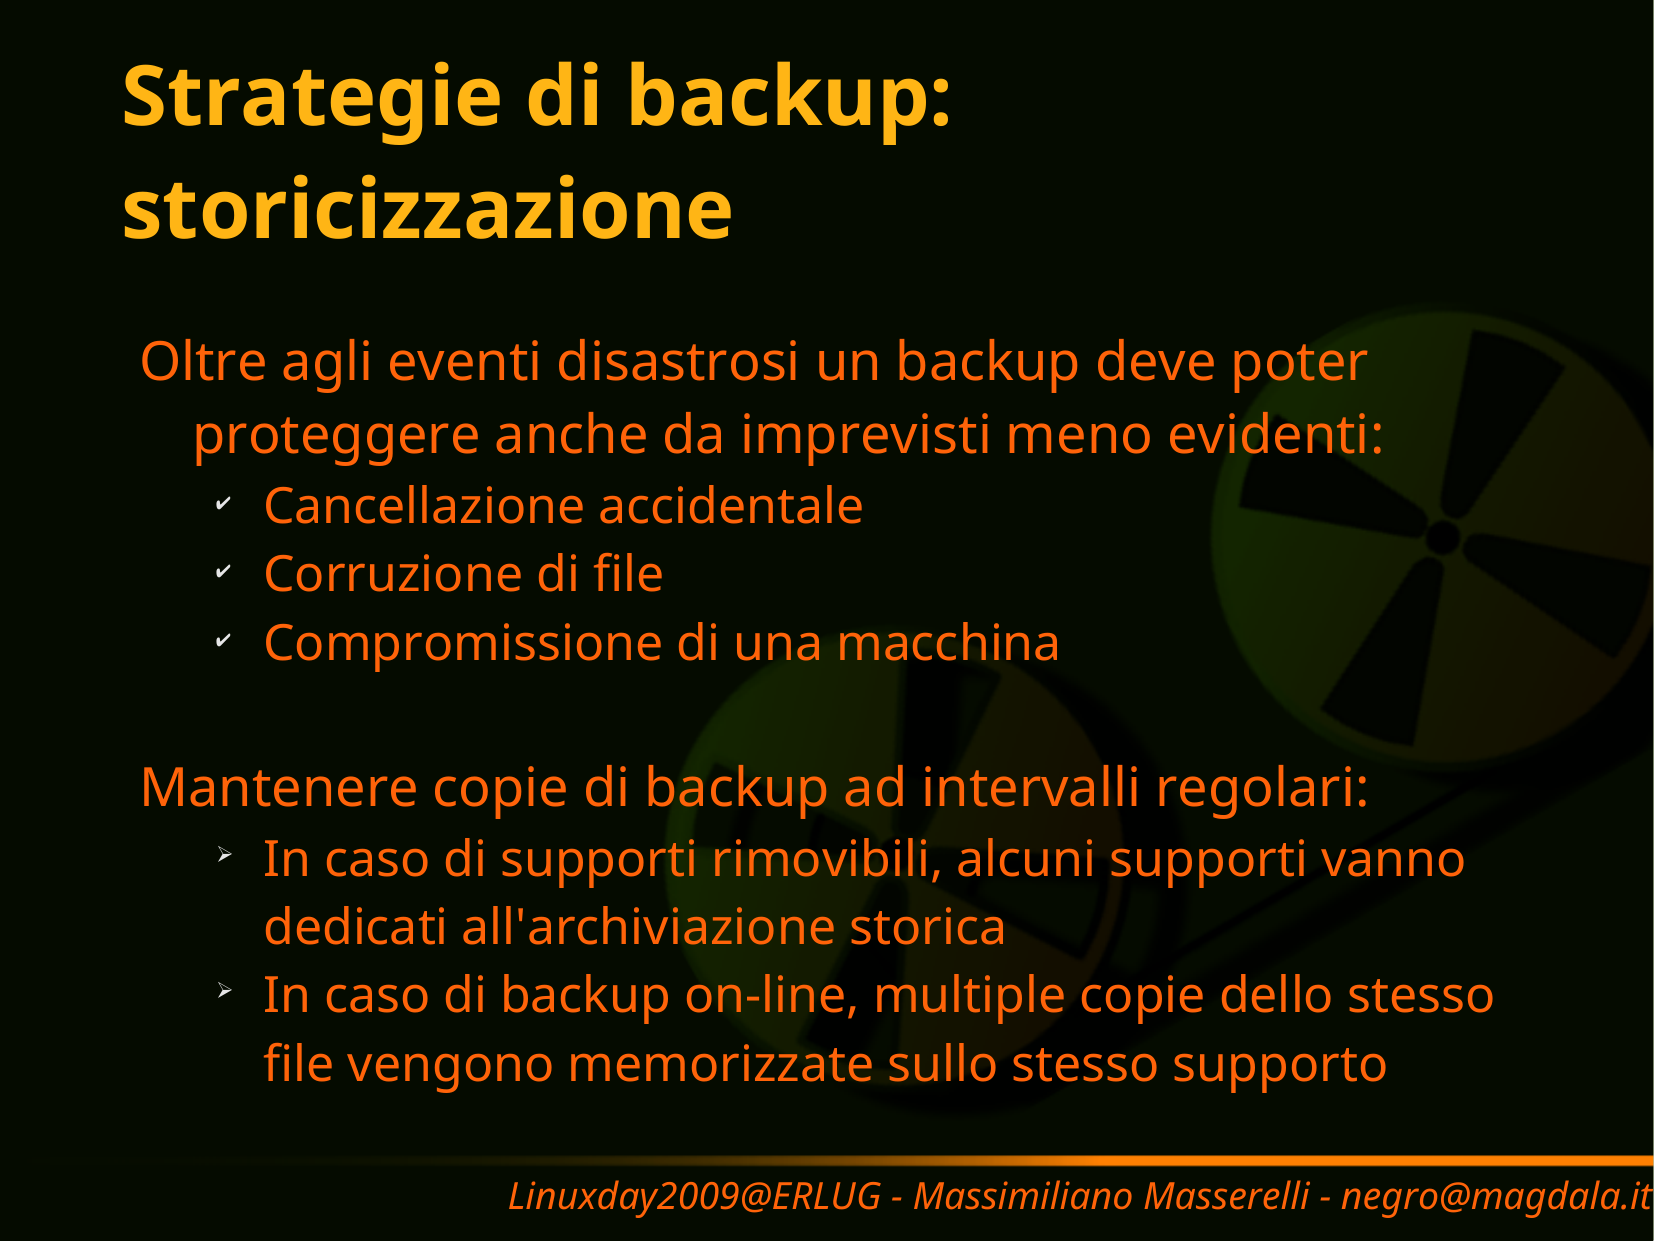

# Strategie di backup: storicizzazione
Oltre agli eventi disastrosi un backup deve poter proteggere anche da imprevisti meno evidenti:
Cancellazione accidentale
Corruzione di file
Compromissione di una macchina
Mantenere copie di backup ad intervalli regolari:
In caso di supporti rimovibili, alcuni supporti vanno dedicati all'archiviazione storica
In caso di backup on-line, multiple copie dello stesso file vengono memorizzate sullo stesso supporto